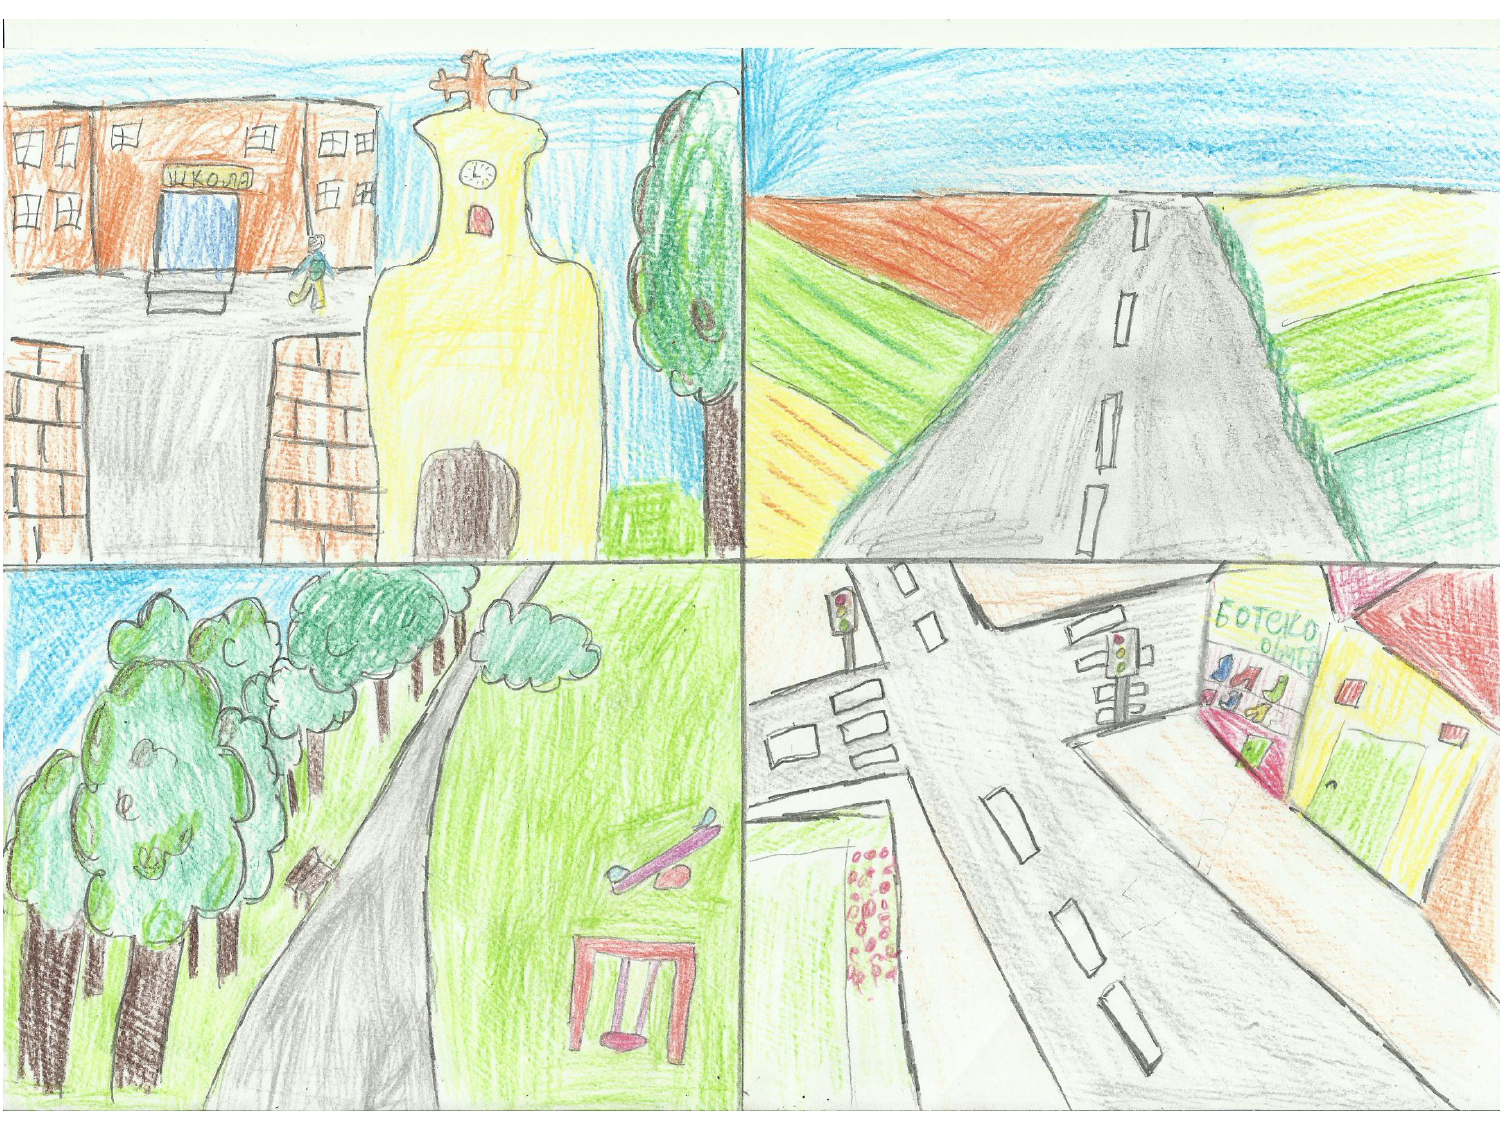

SA MALO GORČINE I
PUNO, PUNO DOBROTE